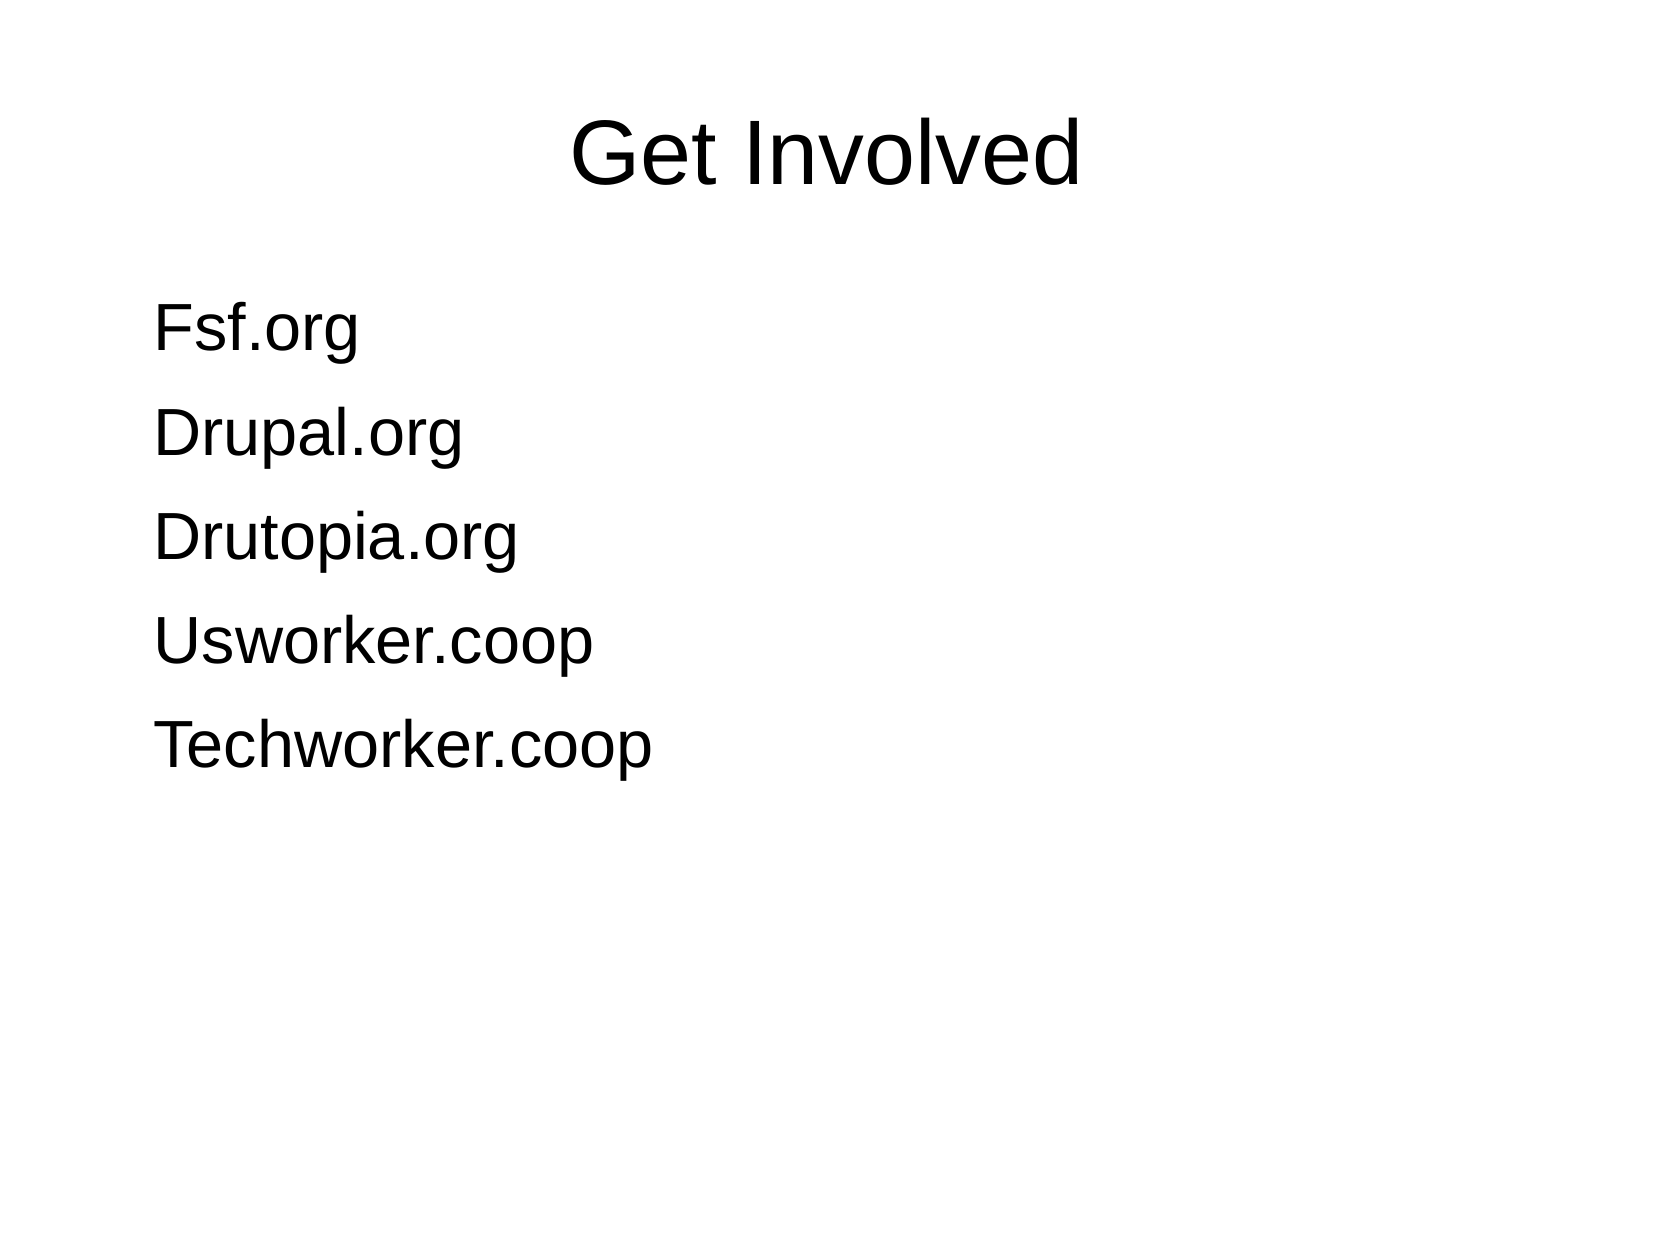

# Get Involved
Fsf.org
Drupal.org
Drutopia.org
Usworker.coop
Techworker.coop